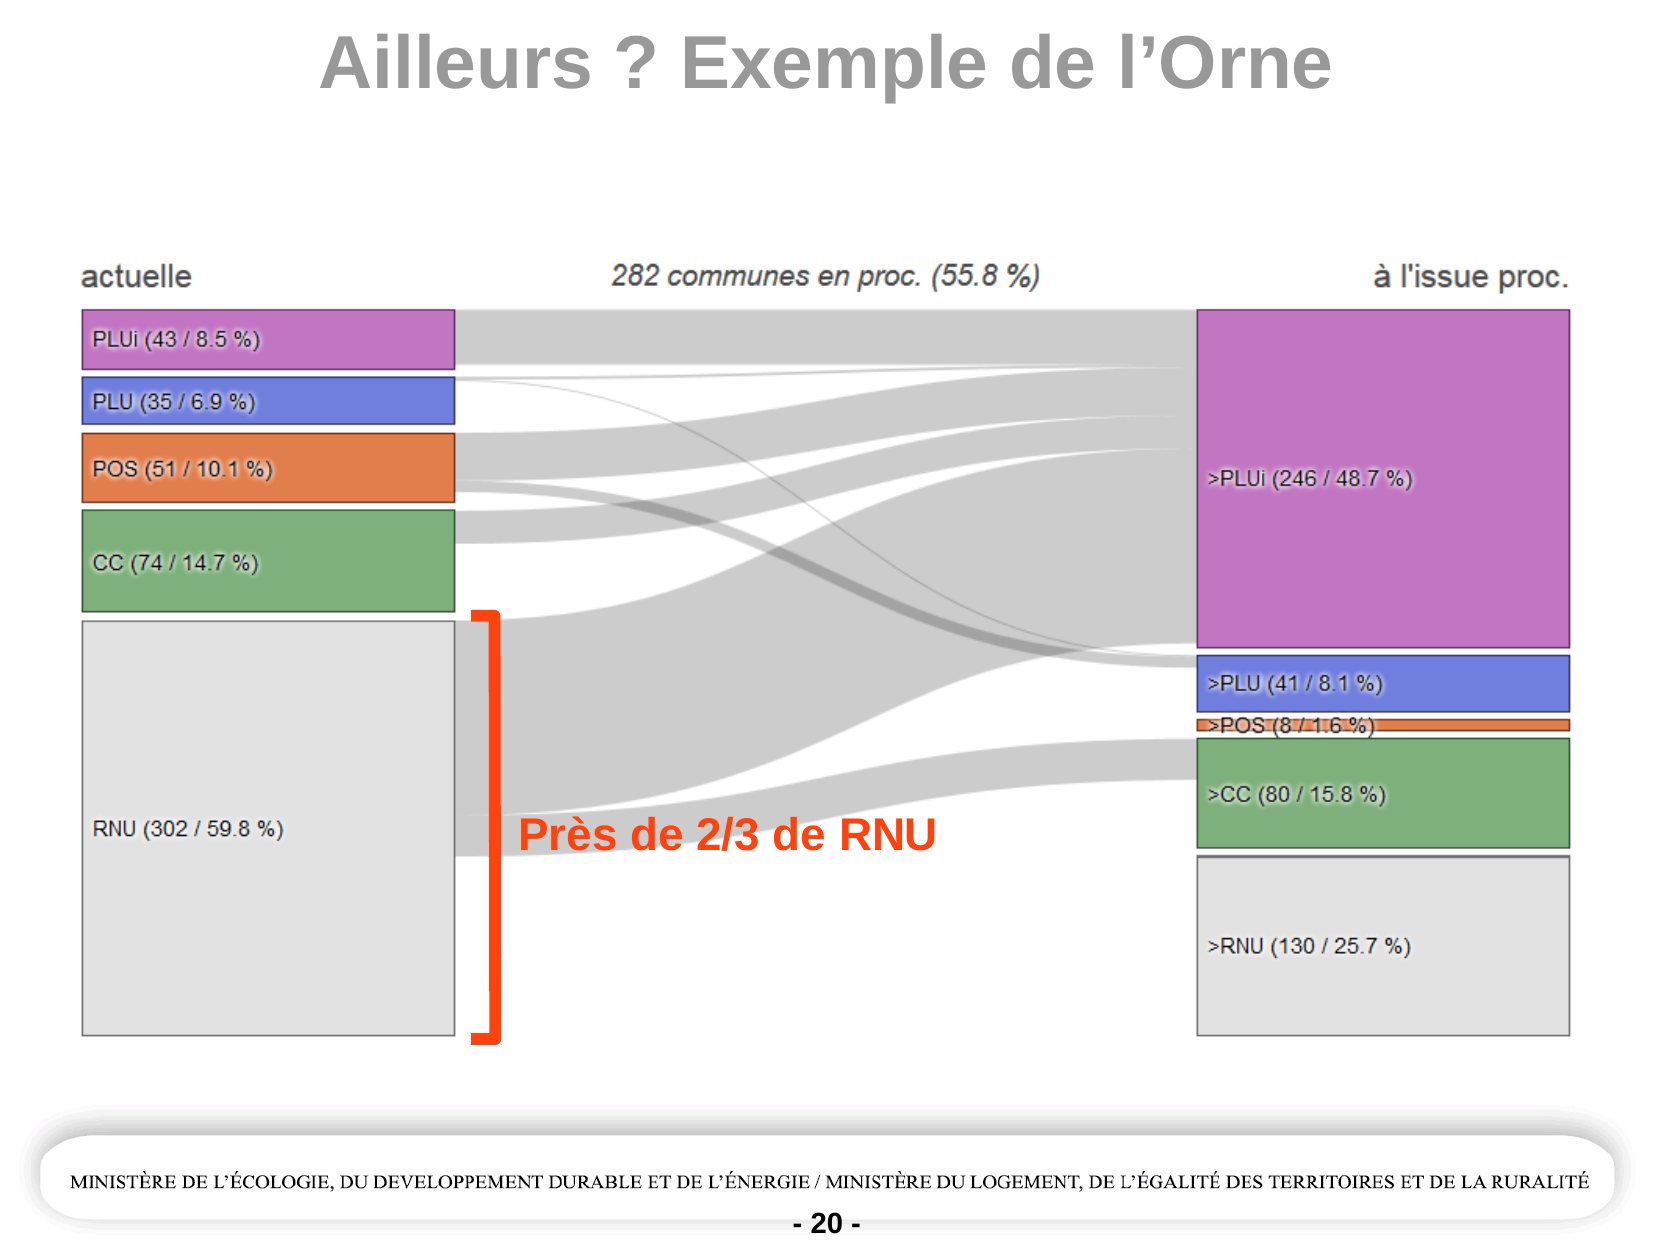

# Ailleurs ? Exemple de l’Orne
Près de 2/3 de RNU